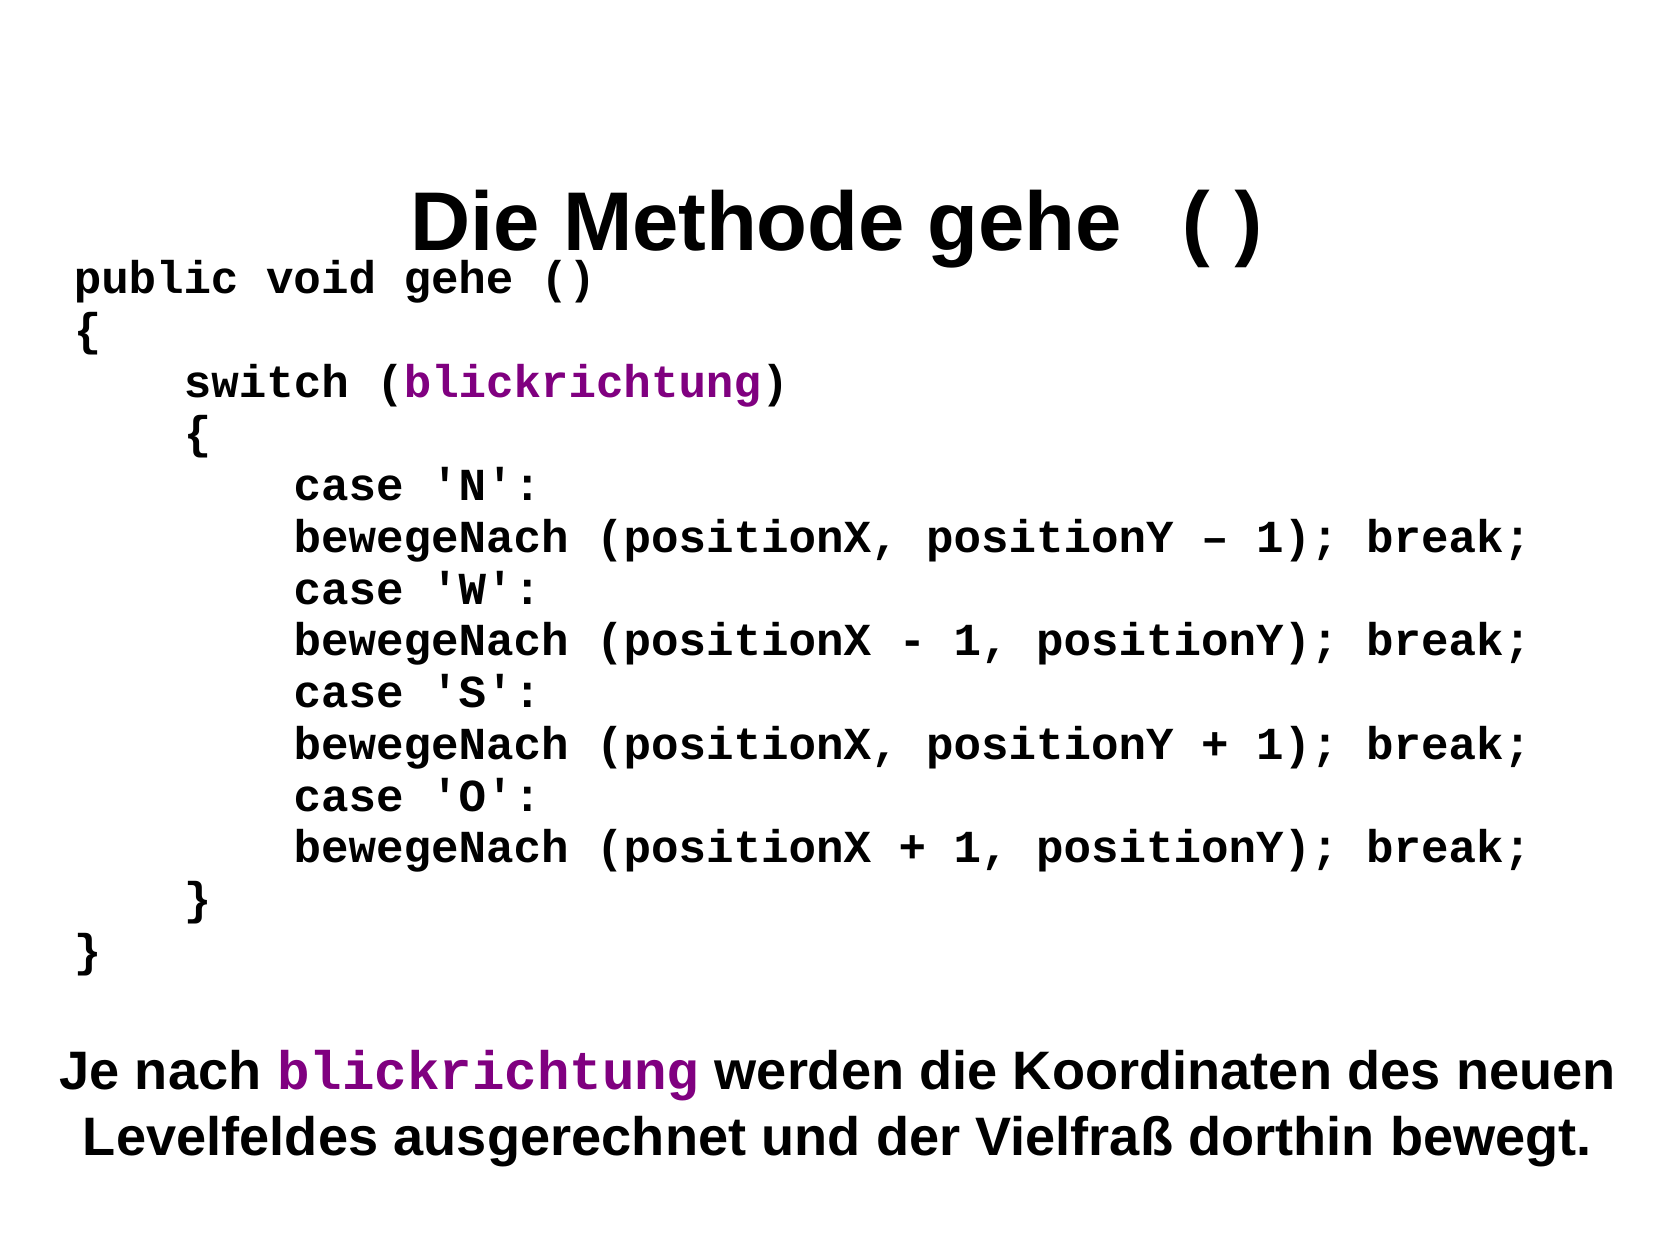

Die Methode gehe ()
public void gehe ()
{
 switch (blickrichtung)
 {
 case 'N':
 bewegeNach (positionX, positionY – 1); break;
 case 'W':
 bewegeNach (positionX - 1, positionY); break;
 case 'S':
 bewegeNach (positionX, positionY + 1); break;
 case 'O':
 bewegeNach (positionX + 1, positionY); break;
 }
}
Je nach blickrichtung werden die Koordinaten des neuen Levelfeldes ausgerechnet und der Vielfraß dorthin bewegt.